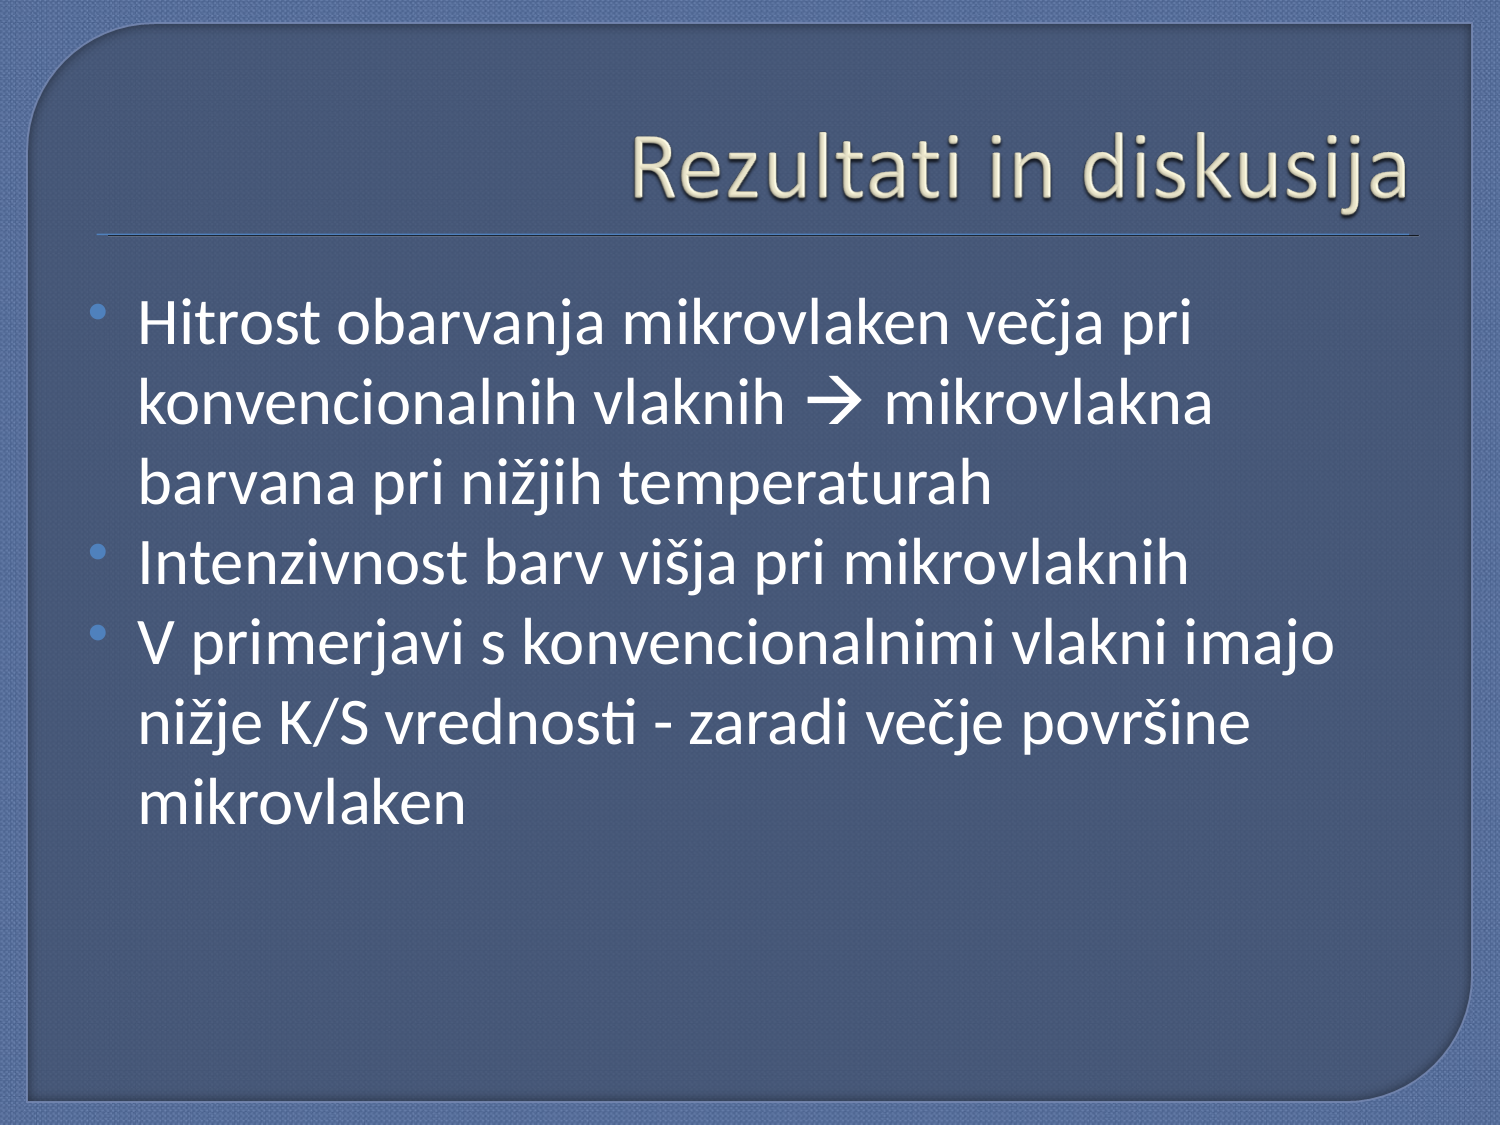

# Hitrost obarvanja mikrovlaken večja pri konvencionalnih vlaknih  mikrovlakna barvana pri nižjih temperaturah
Intenzivnost barv višja pri mikrovlaknih
V primerjavi s konvencionalnimi vlakni imajo nižje K/S vrednosti - zaradi večje površine mikrovlaken